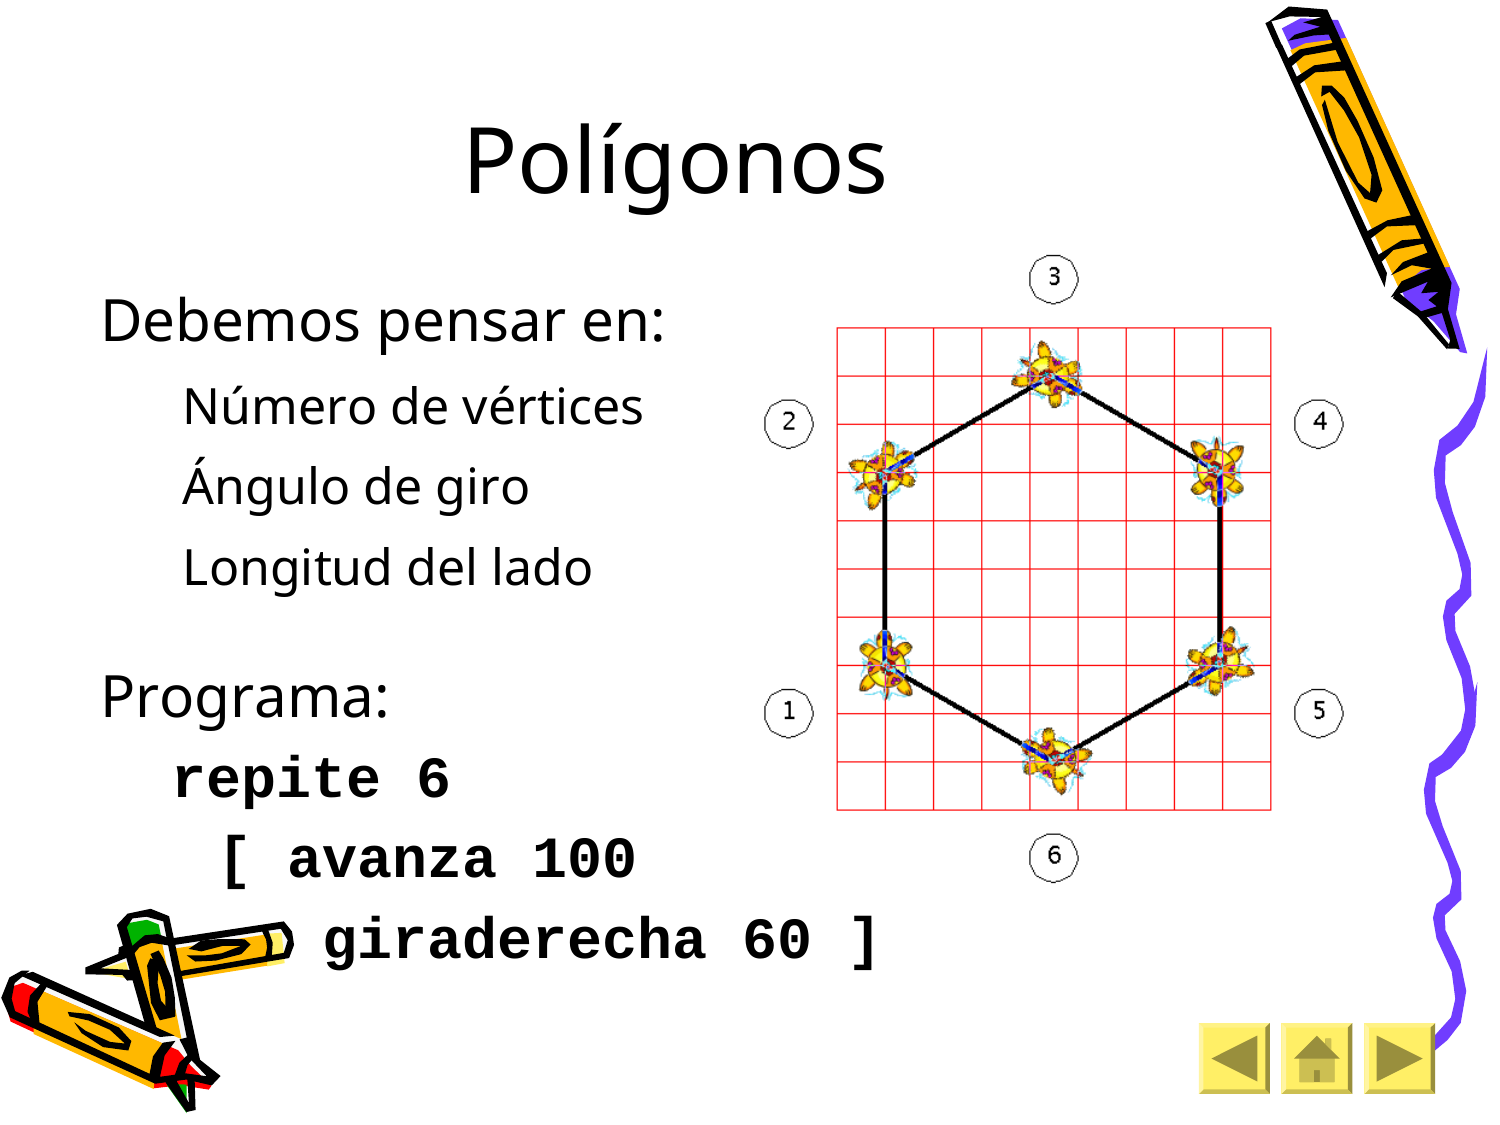

# Polígonos
Debemos pensar en:
Número de vértices
Ángulo de giro
Longitud del lado
Programa:
	repite 6
 [ avanza 100
 giraderecha 60 ]